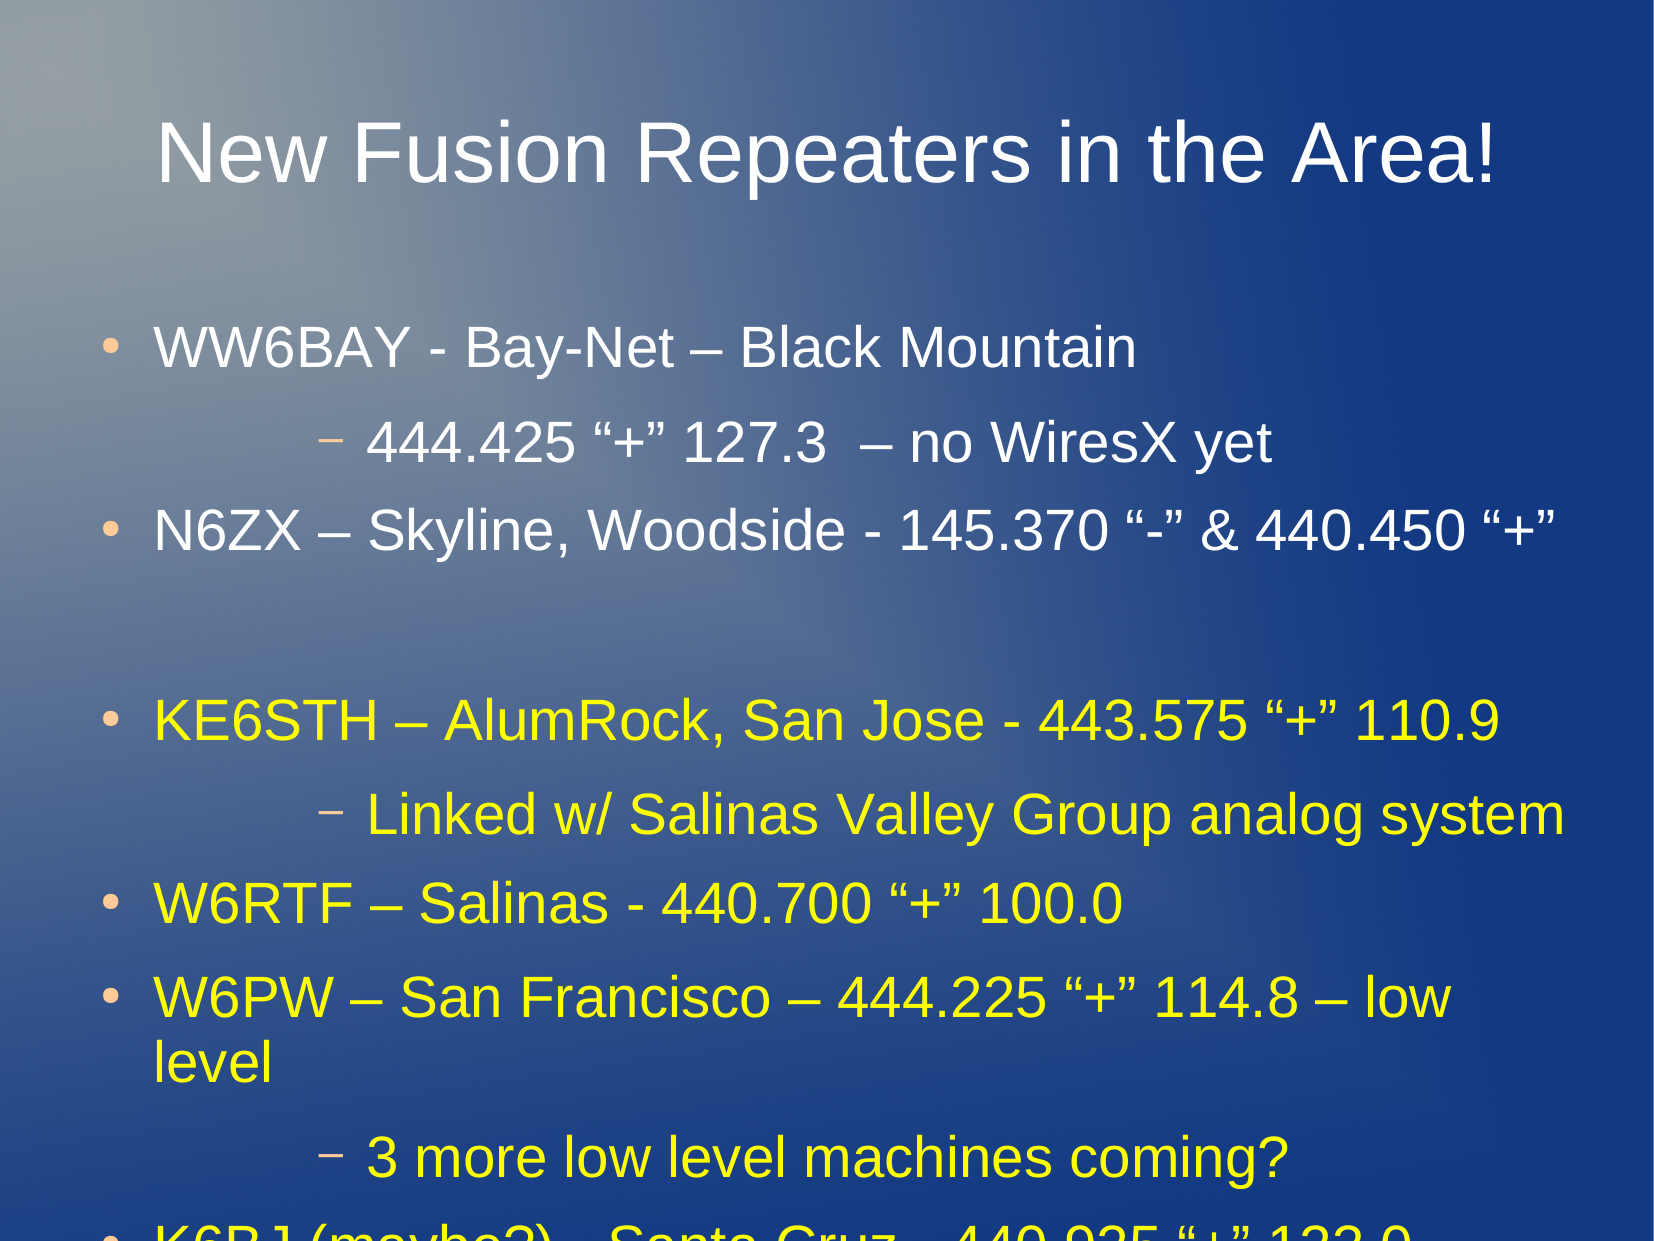

# New Fusion Repeaters in the Area!
WW6BAY - Bay-Net – Black Mountain
444.425 “+” 127.3 – no WiresX yet
N6ZX – Skyline, Woodside - 145.370 “-” & 440.450 “+”
KE6STH – AlumRock, San Jose - 443.575 “+” 110.9
Linked w/ Salinas Valley Group analog system
W6RTF – Salinas - 440.700 “+” 100.0
W6PW – San Francisco – 444.225 “+” 114.8 – low level
3 more low level machines coming?
K6BJ (maybe?) - Santa Cruz - 440.925 “+” 123.0